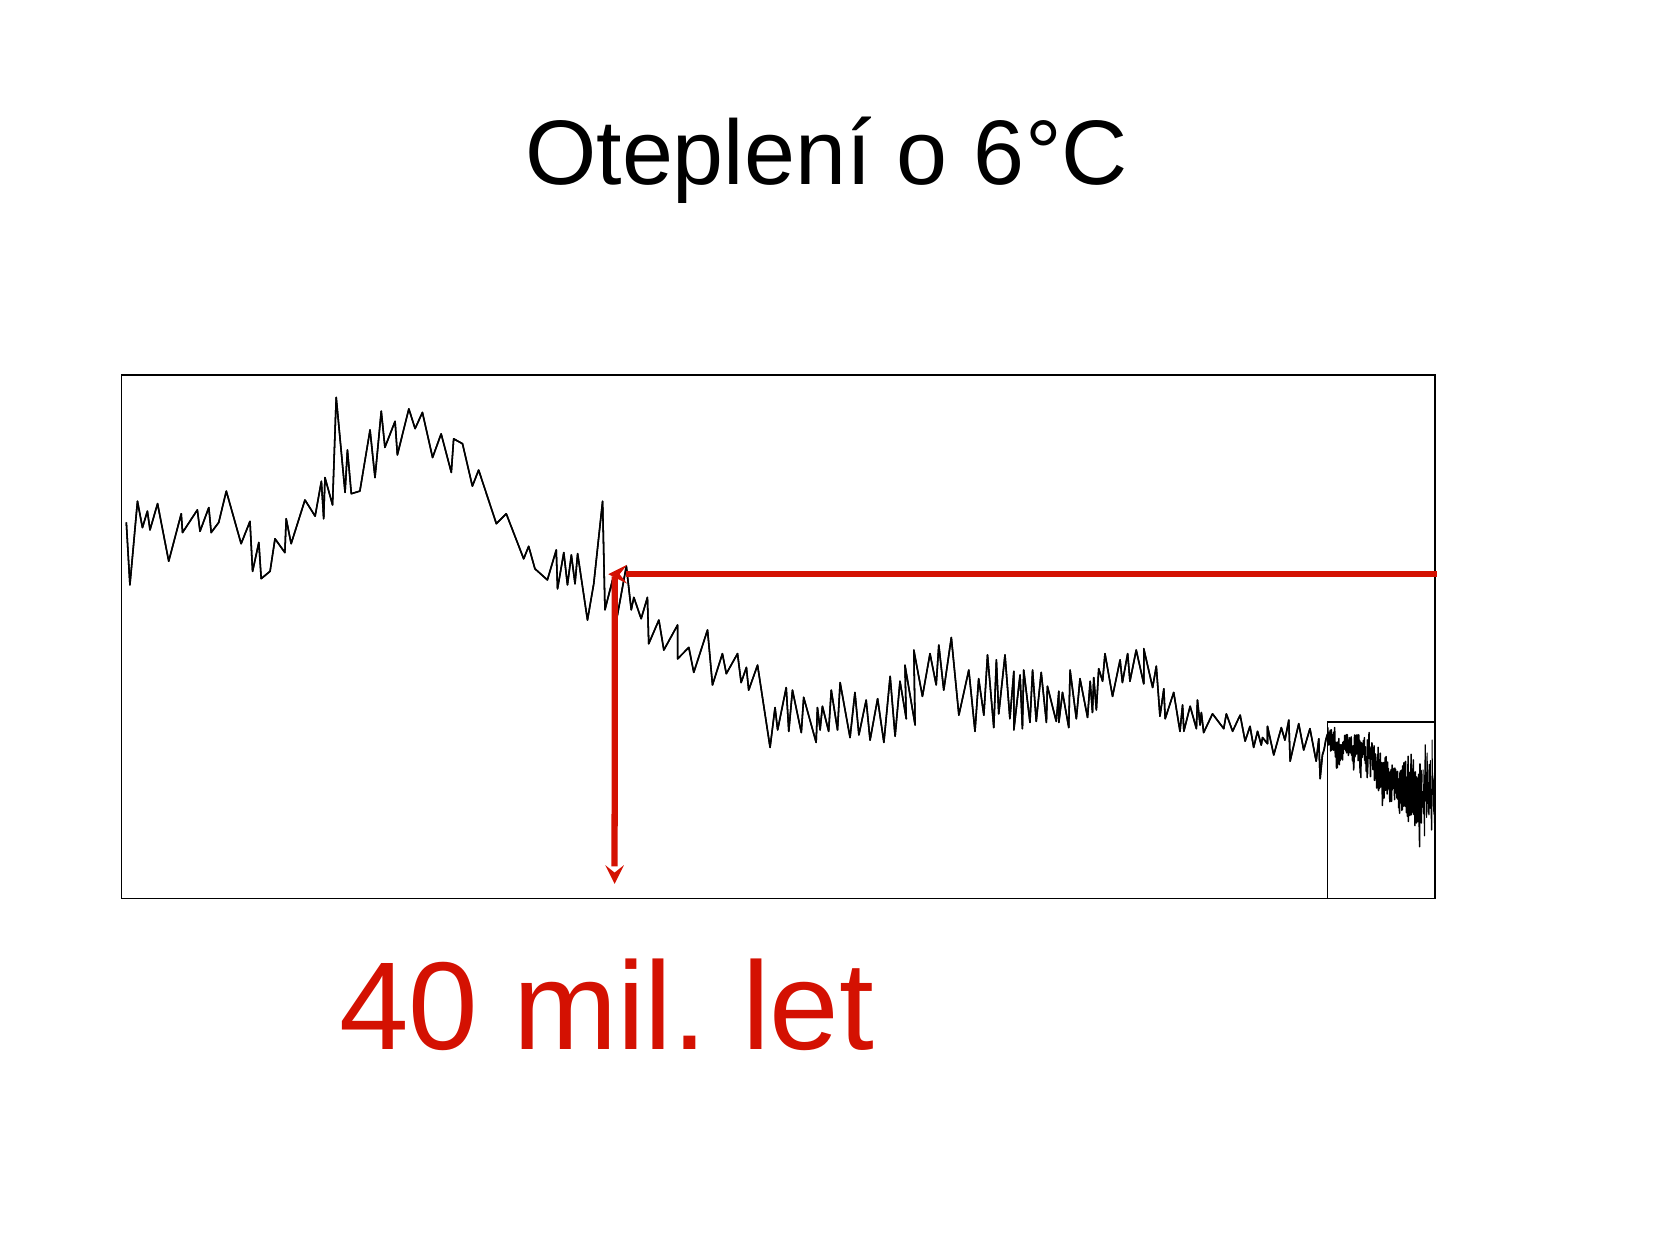

# Oteplení o 6°C
40 mil. let